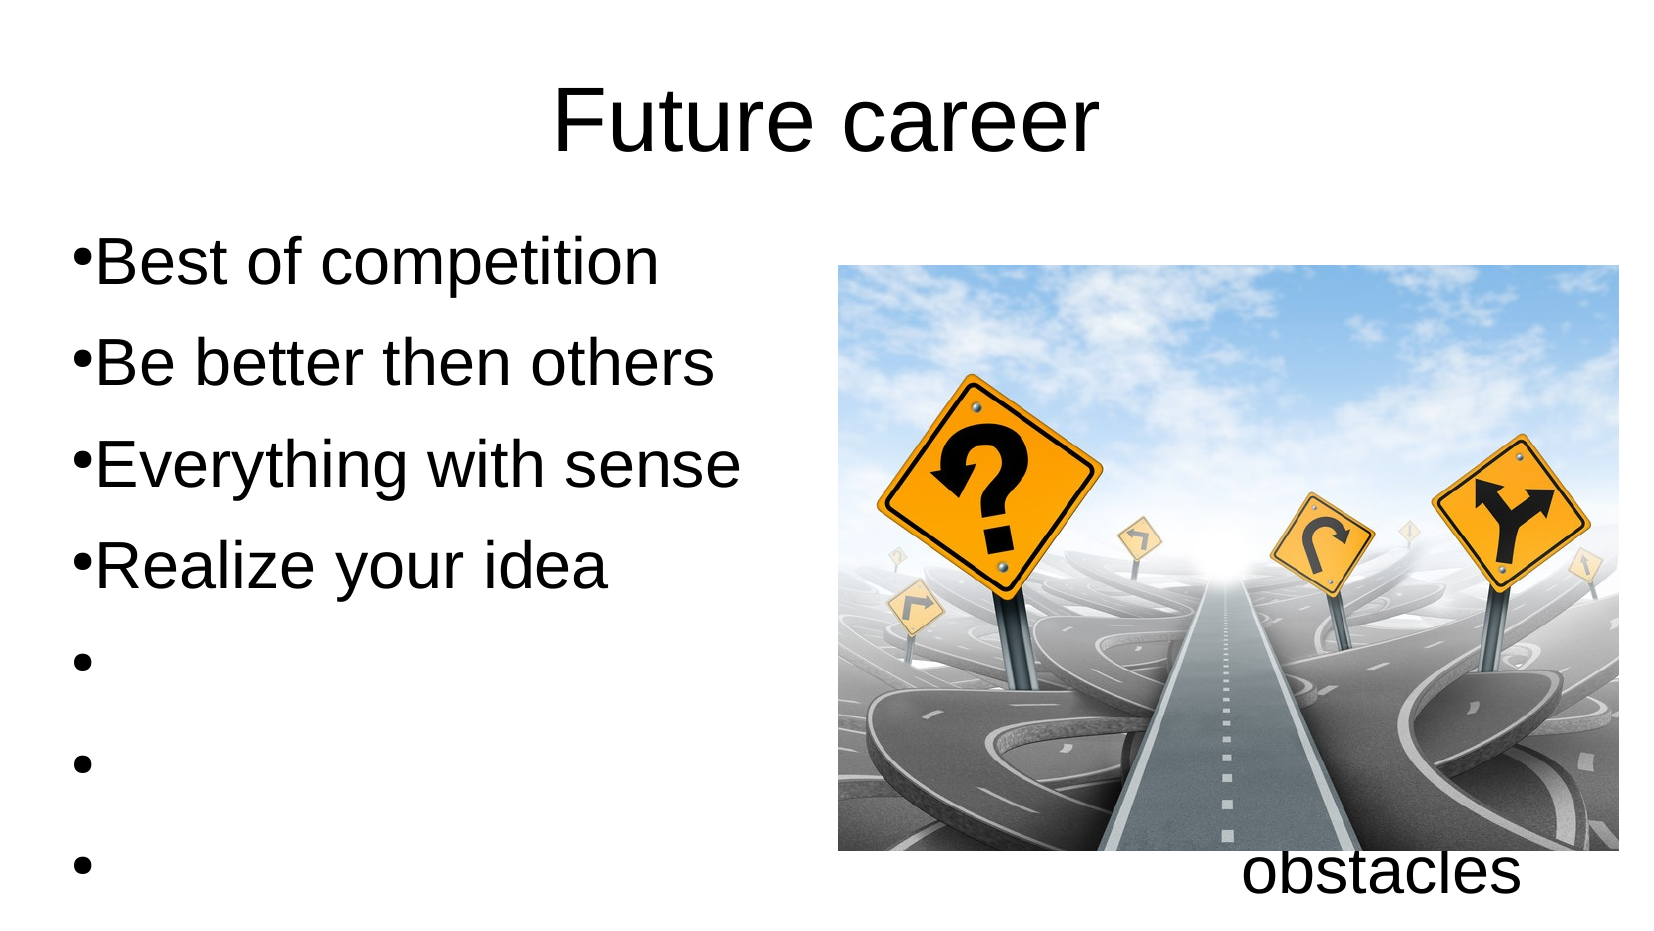

# Future career
Best of competition
Be better then others
Everything with sense
Realize your idea
 obstacles